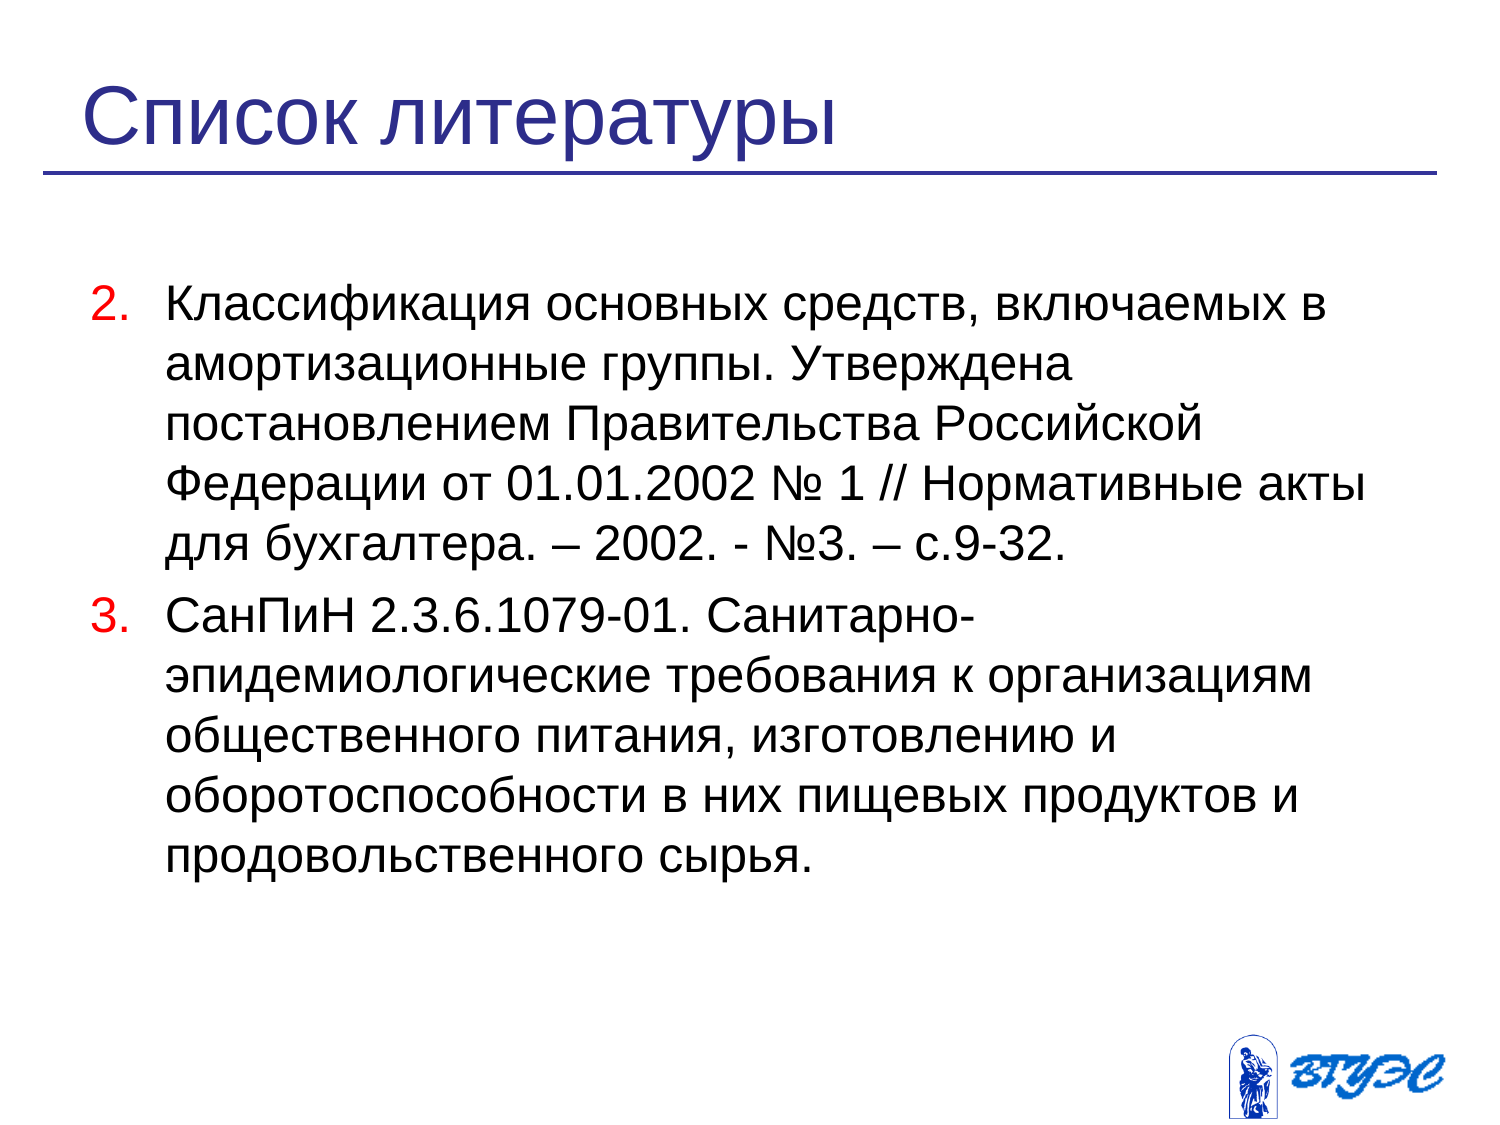

Список литературы
# Классификация основных средств, включаемых в амортизационные группы. Утверждена постановлением Правительства Российской Федерации от 01.01.2002 № 1 // Нормативные акты для бухгалтера. – 2002. - №3. – с.9-32.
СанПиН 2.3.6.1079-01. Санитарно-эпидемиологические требования к организациям общественного питания, изготовлению и оборотоспособности в них пищевых продуктов и продовольственного сырья.